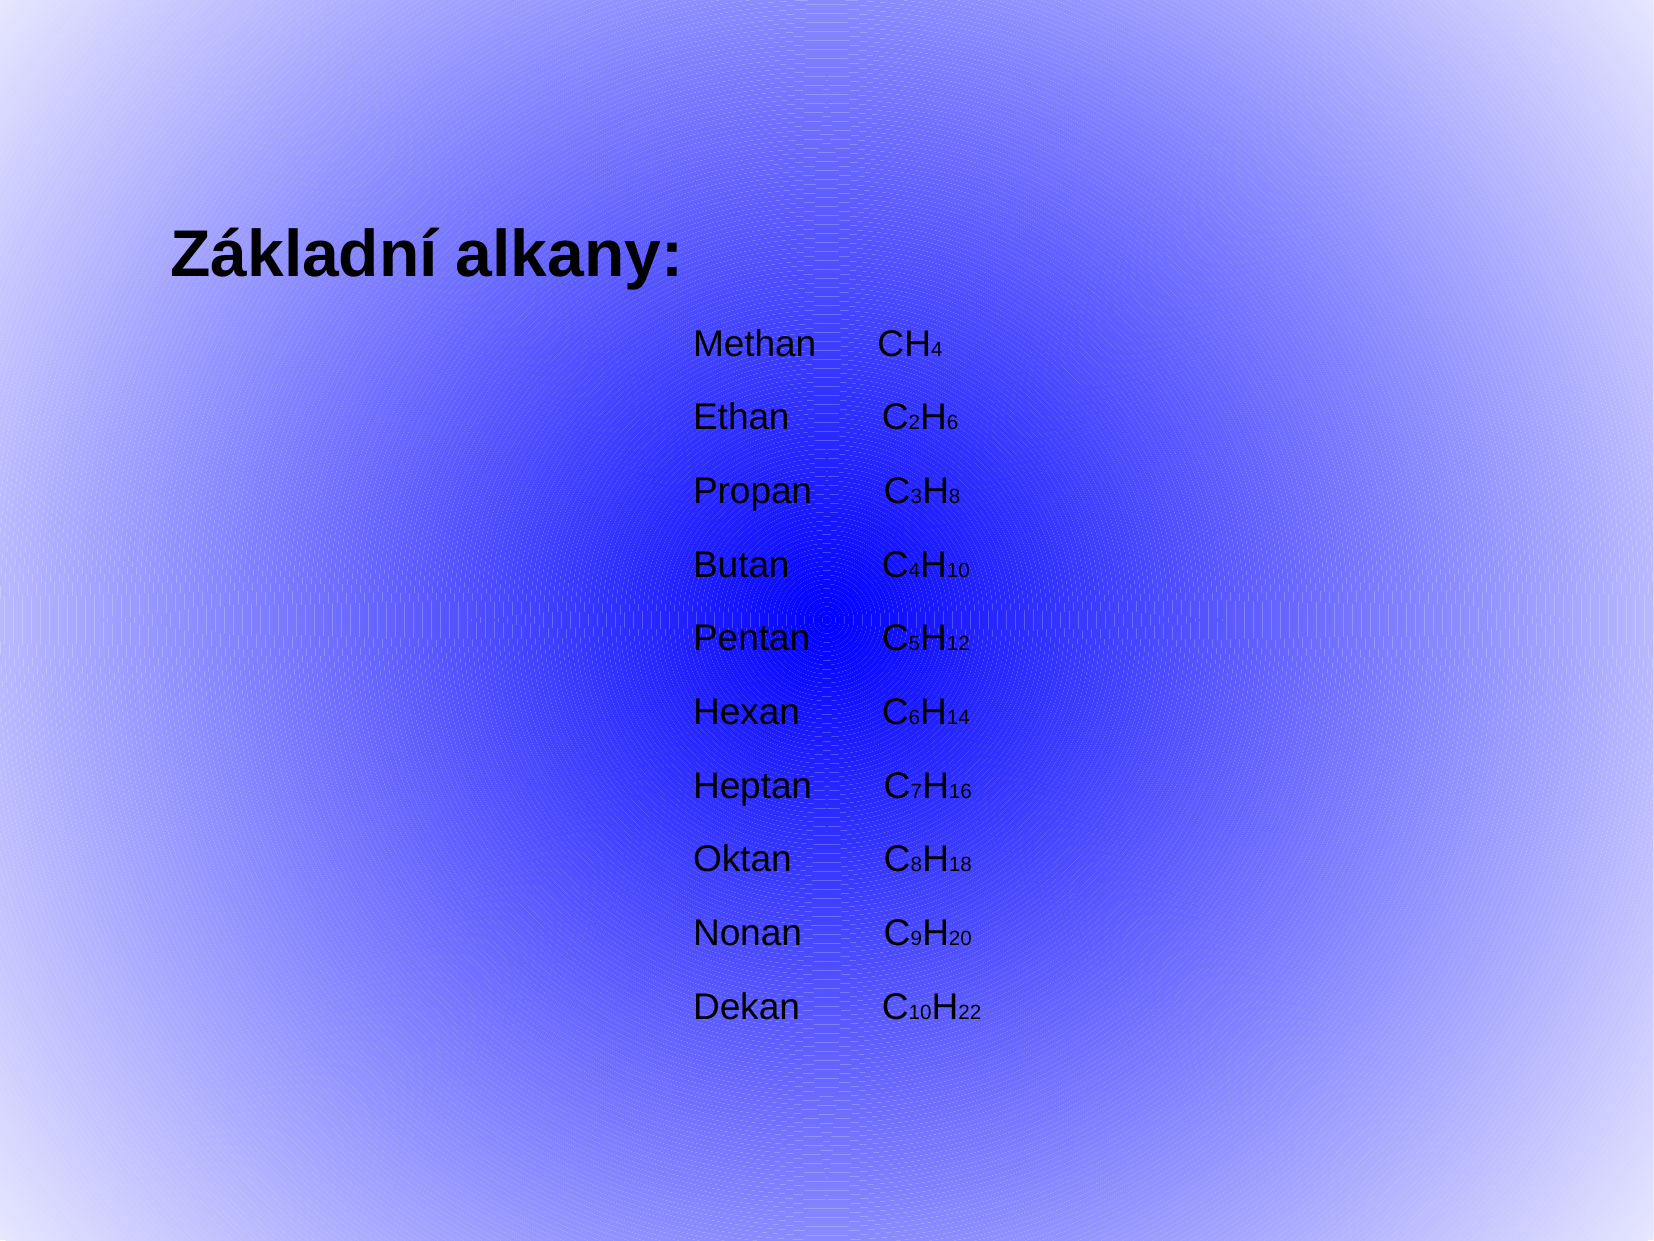

# Základní alkany:
 Methan CH4
 Ethan C2H6
 Propan C3H8
 Butan C4H10
 Pentan C5H12
 Hexan C6H14
 Heptan C7H16
 Oktan C8H18
 Nonan C9H20
 Dekan C10H22